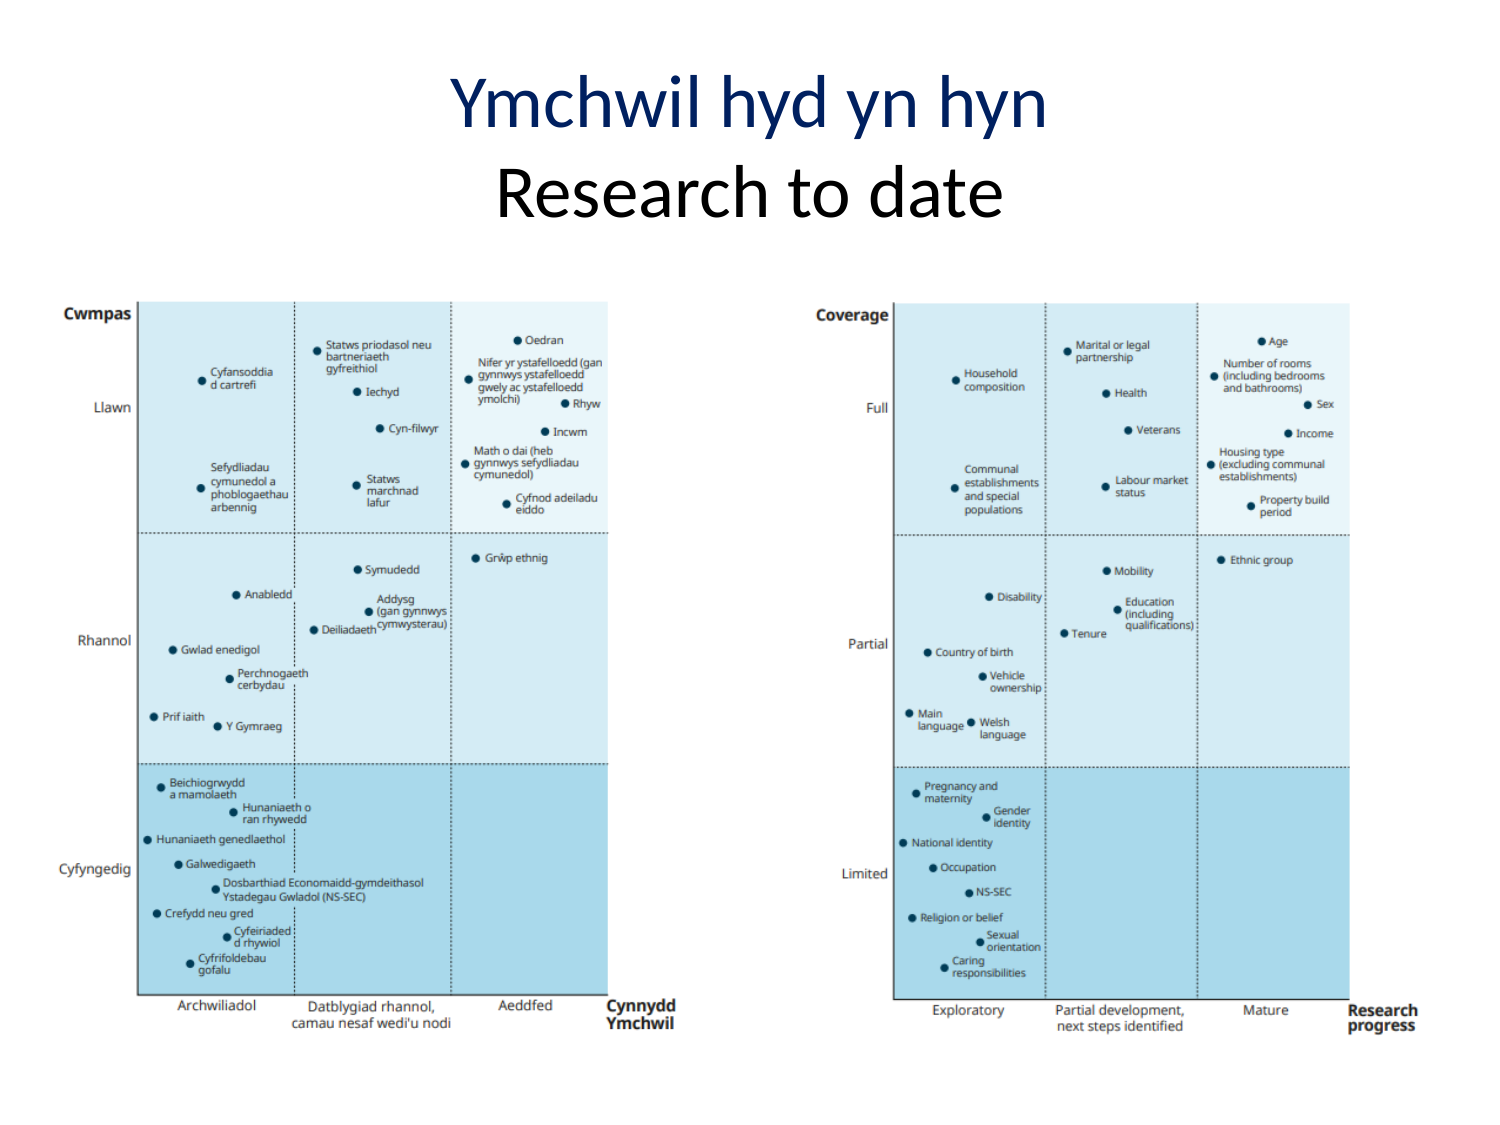

# Ymchwil hyd yn hyn Research to date